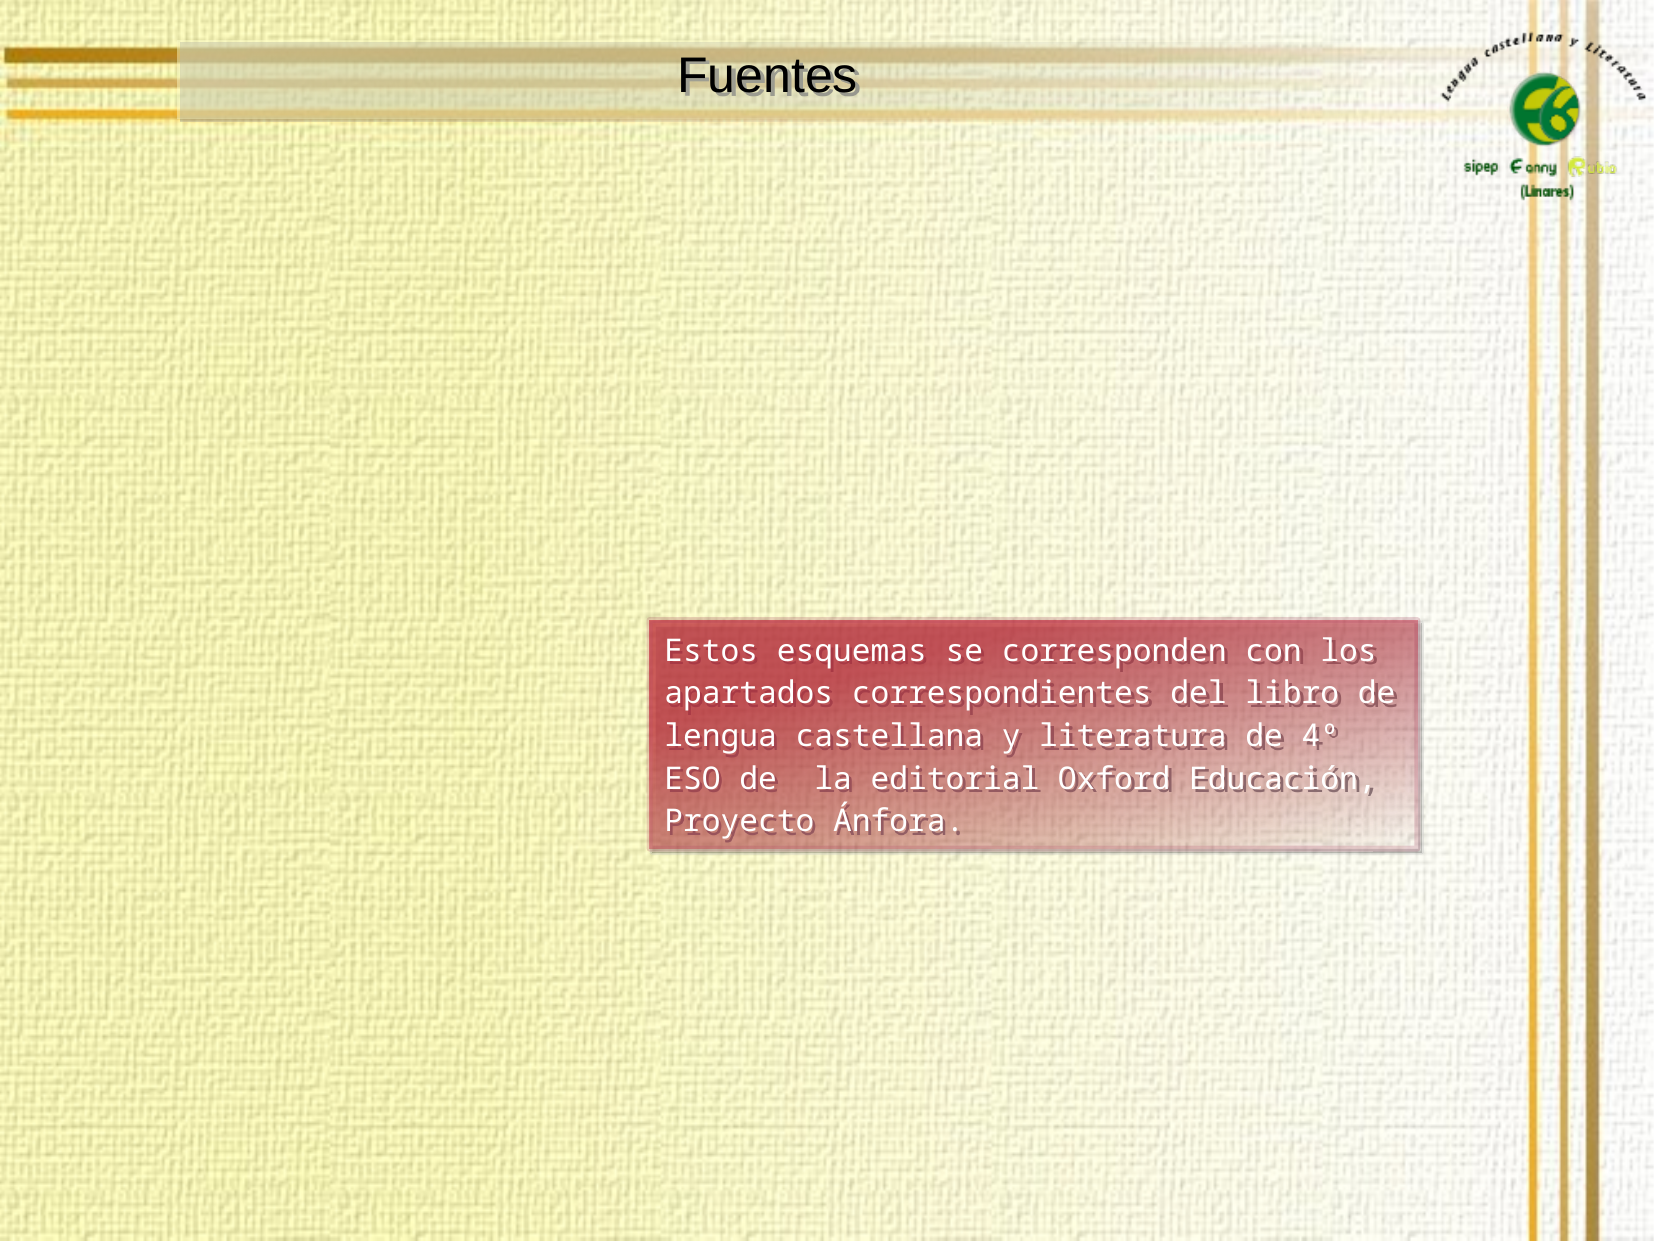

Fuentes
Estos esquemas se corresponden con los apartados correspondientes del libro de lengua castellana y literatura de 4º ESO de la editorial Oxford Educación, Proyecto Ánfora.